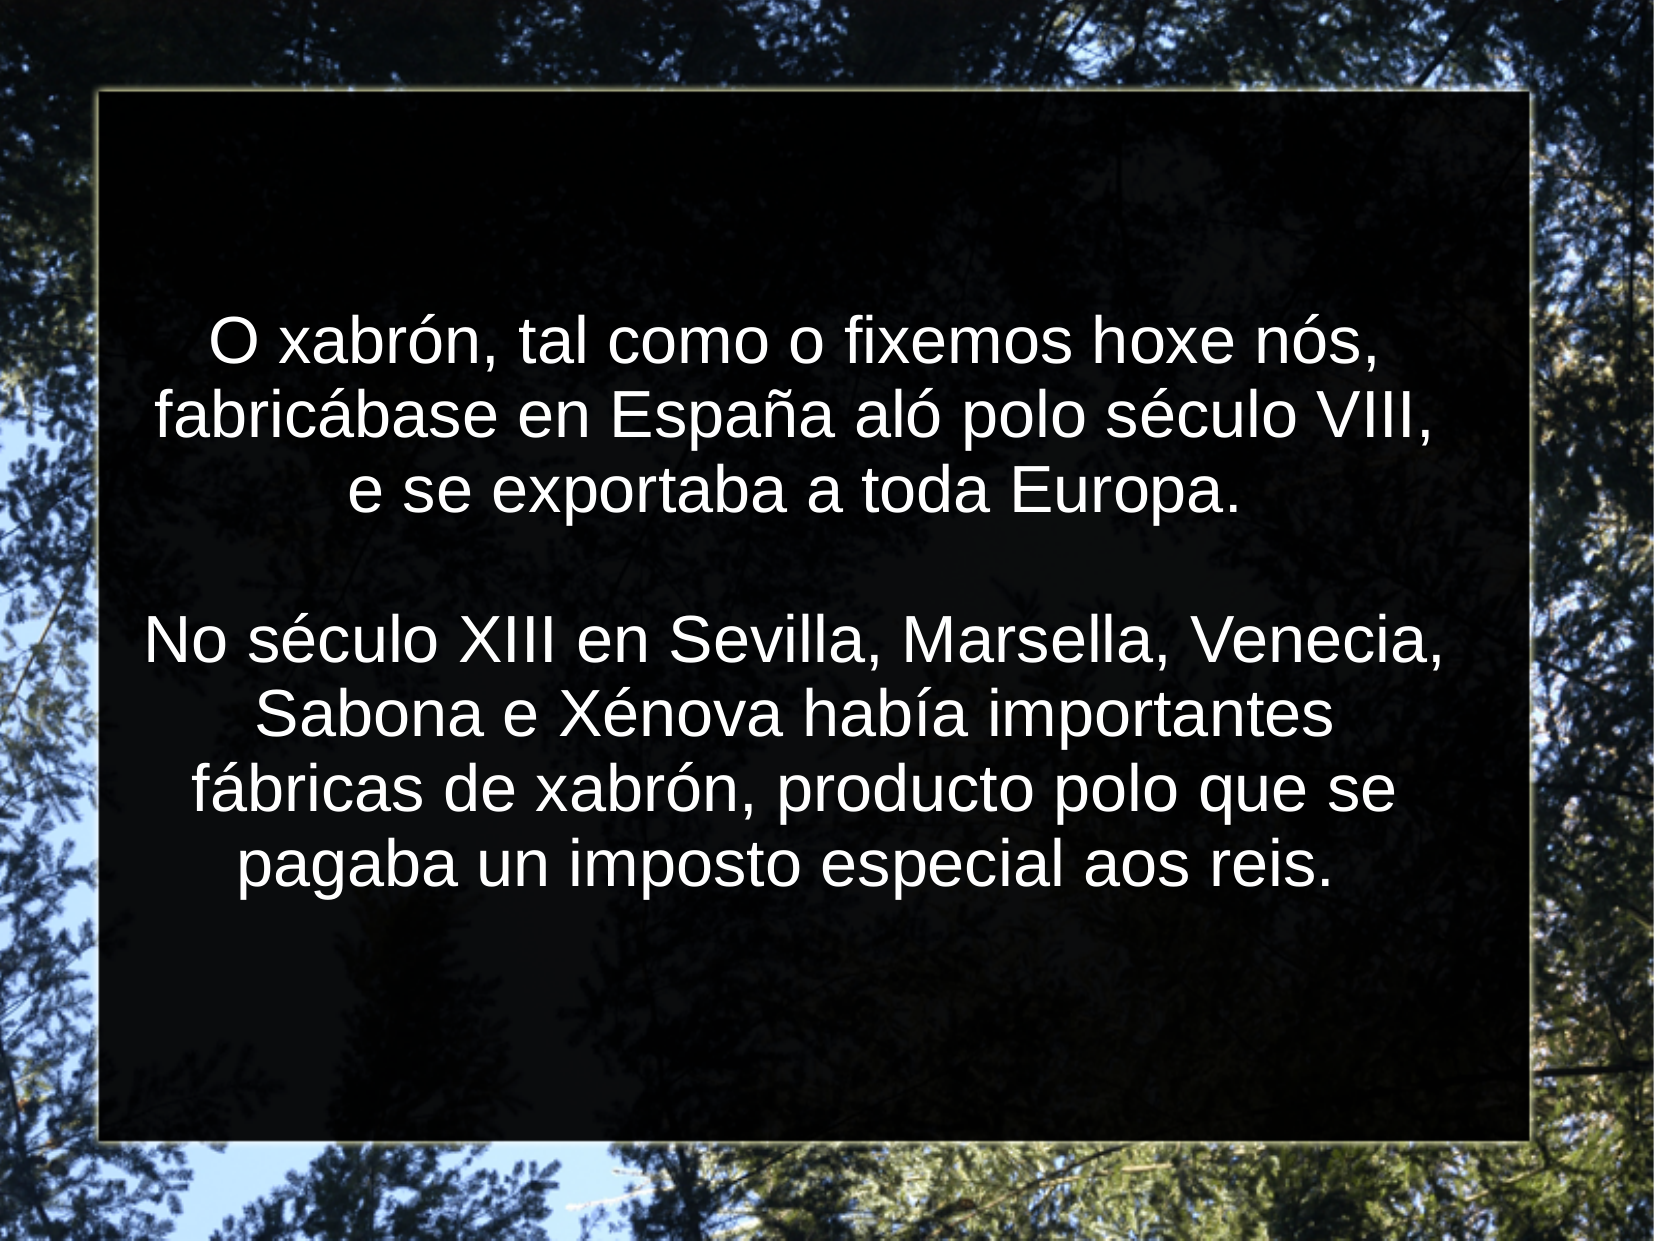

O xabrón, tal como o fixemos hoxe nós, fabricábase en España aló polo século VIII, e se exportaba a toda Europa.
No século XIII en Sevilla, Marsella, Venecia, Sabona e Xénova había importantes fábricas de xabrón, producto polo que se pagaba un imposto especial aos reis.